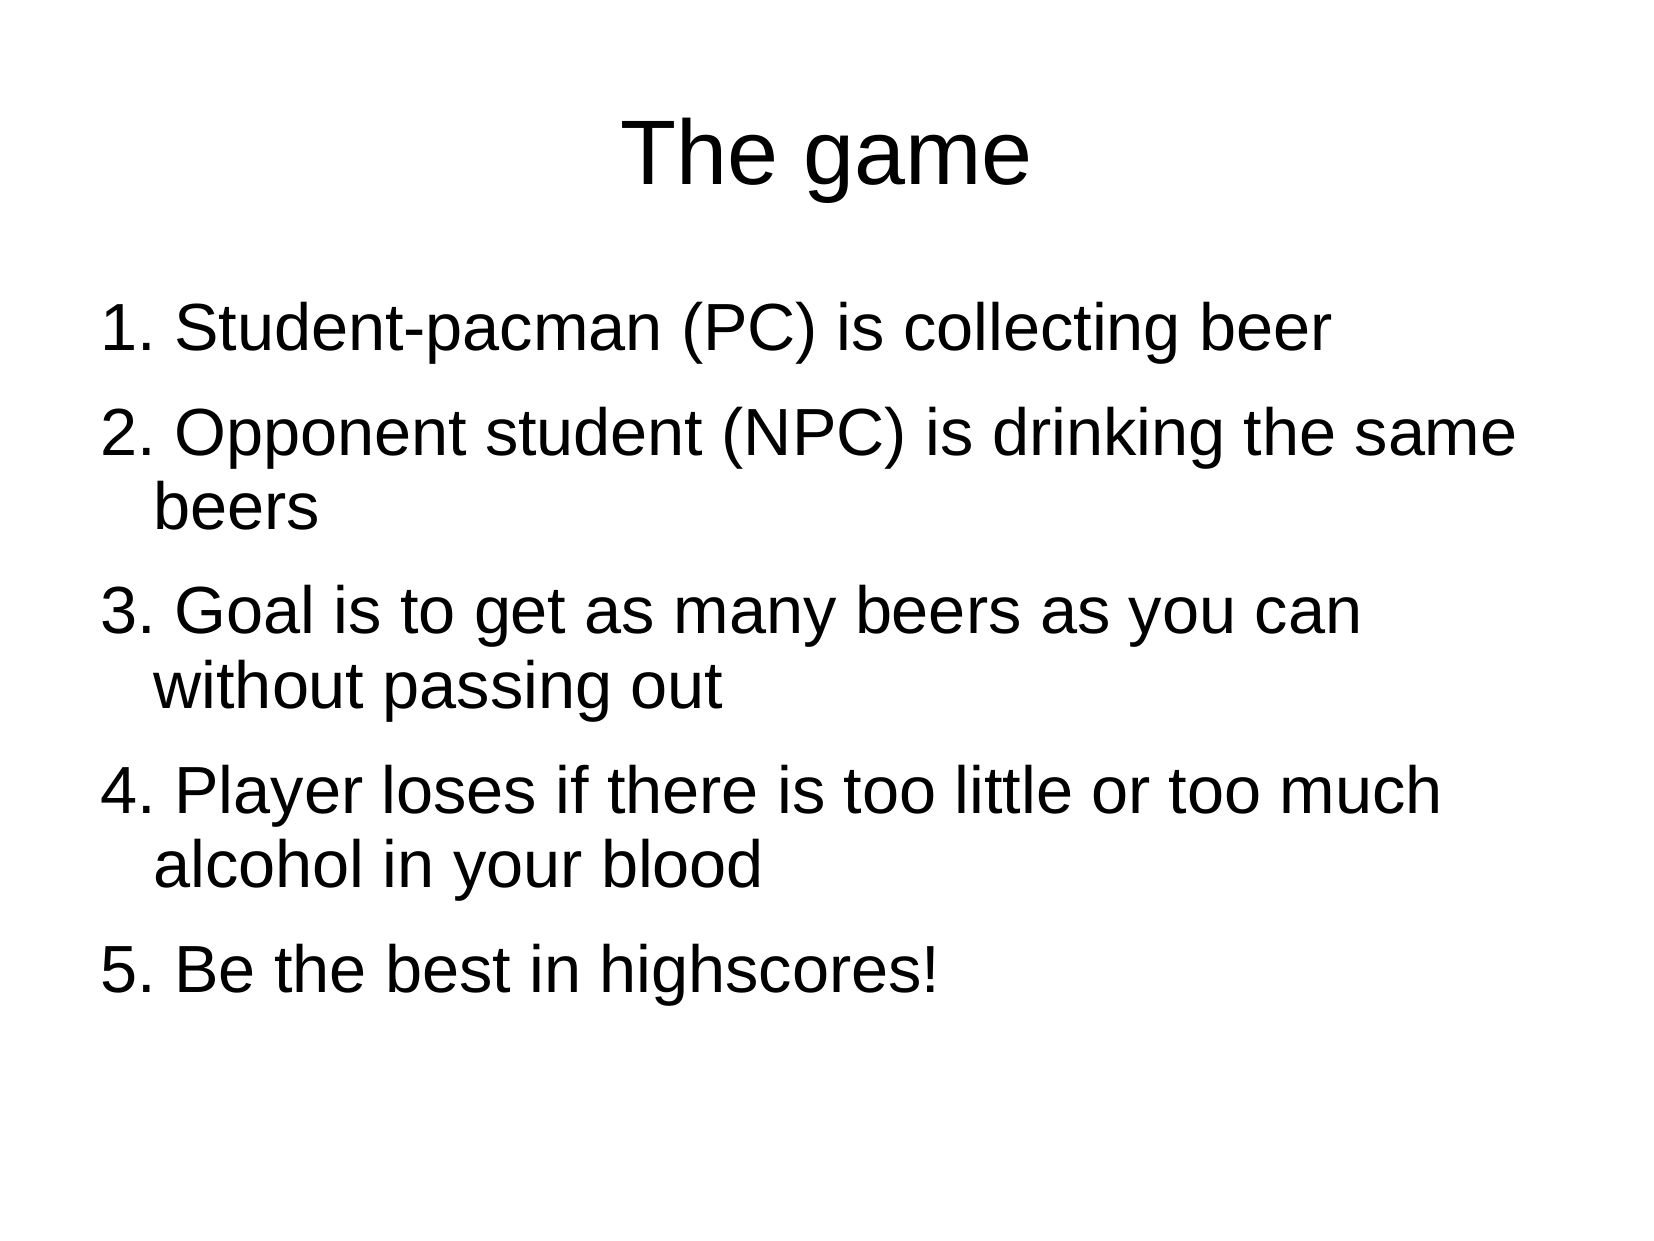

# The game
 Student-pacman (PC) is collecting beer
 Opponent student (NPC) is drinking the same beers
 Goal is to get as many beers as you can without passing out
 Player loses if there is too little or too much alcohol in your blood
 Be the best in highscores!